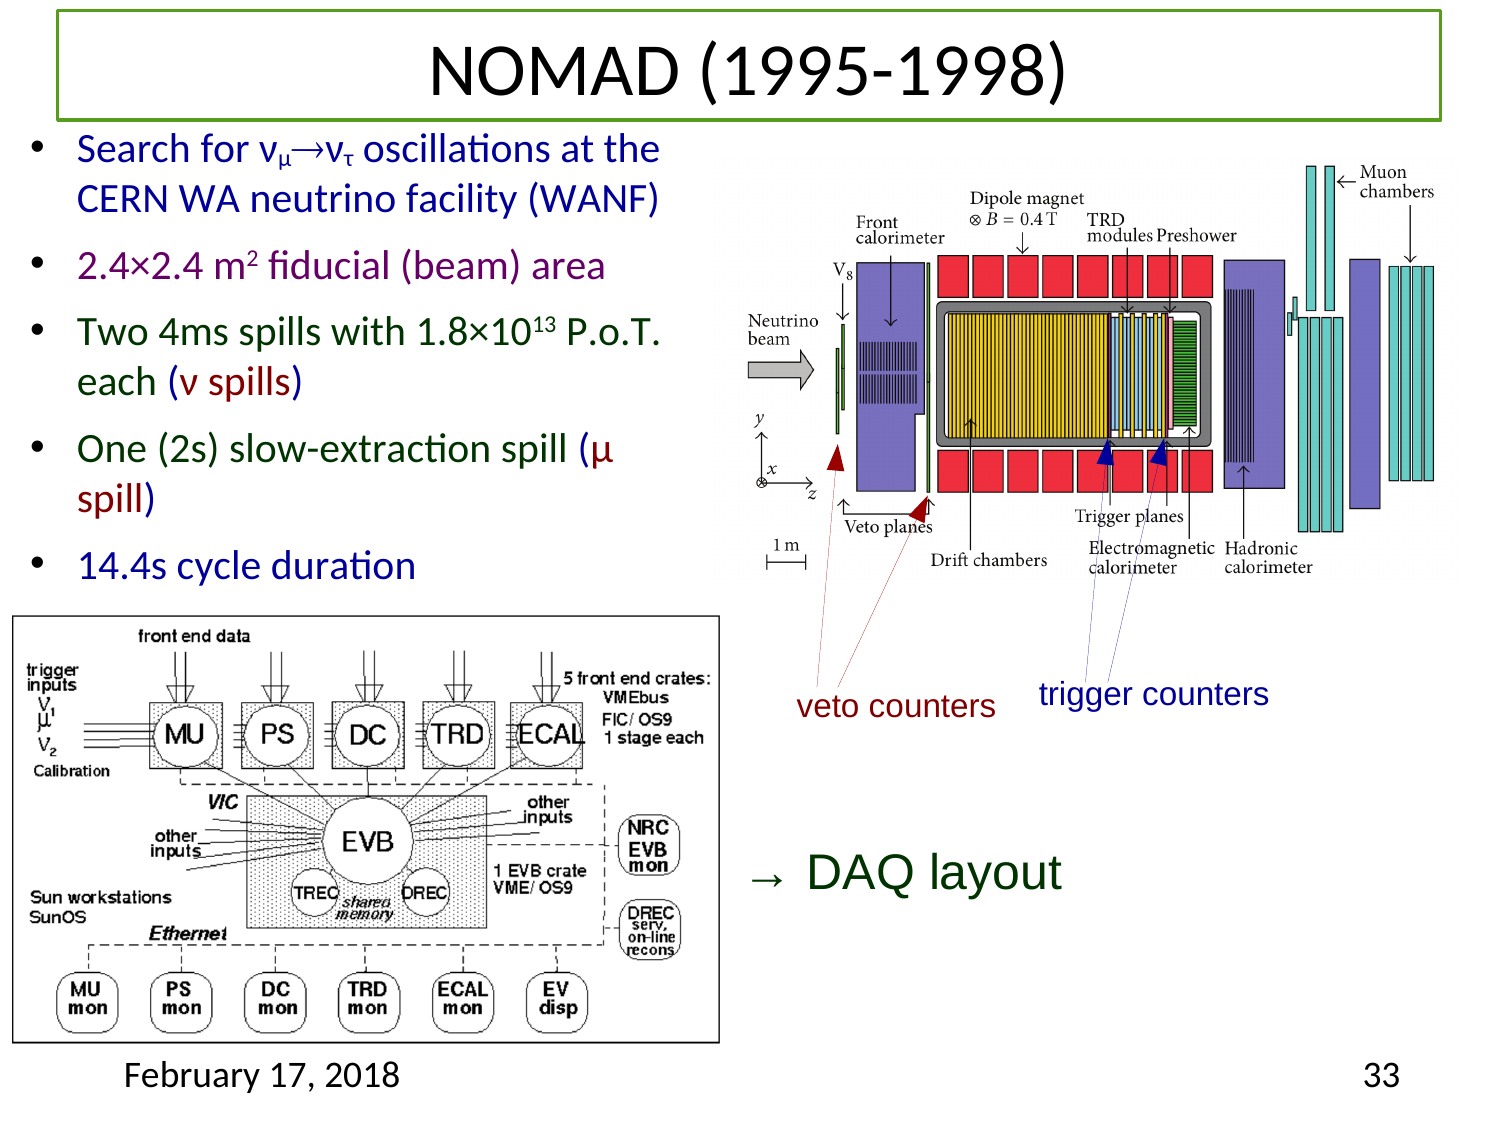

# NOMAD (1995-1998)
Search for νμντ oscillations at the CERN WA neutrino facility (WANF)
2.4×2.4 m2 fiducial (beam) area
Two 4ms spills with 1.8×1013 P.o.T. each (ν spills)
One (2s) slow-extraction spill (μ spill)
14.4s cycle duration
trigger counters
veto counters
→ DAQ layout
17 February 2018
33